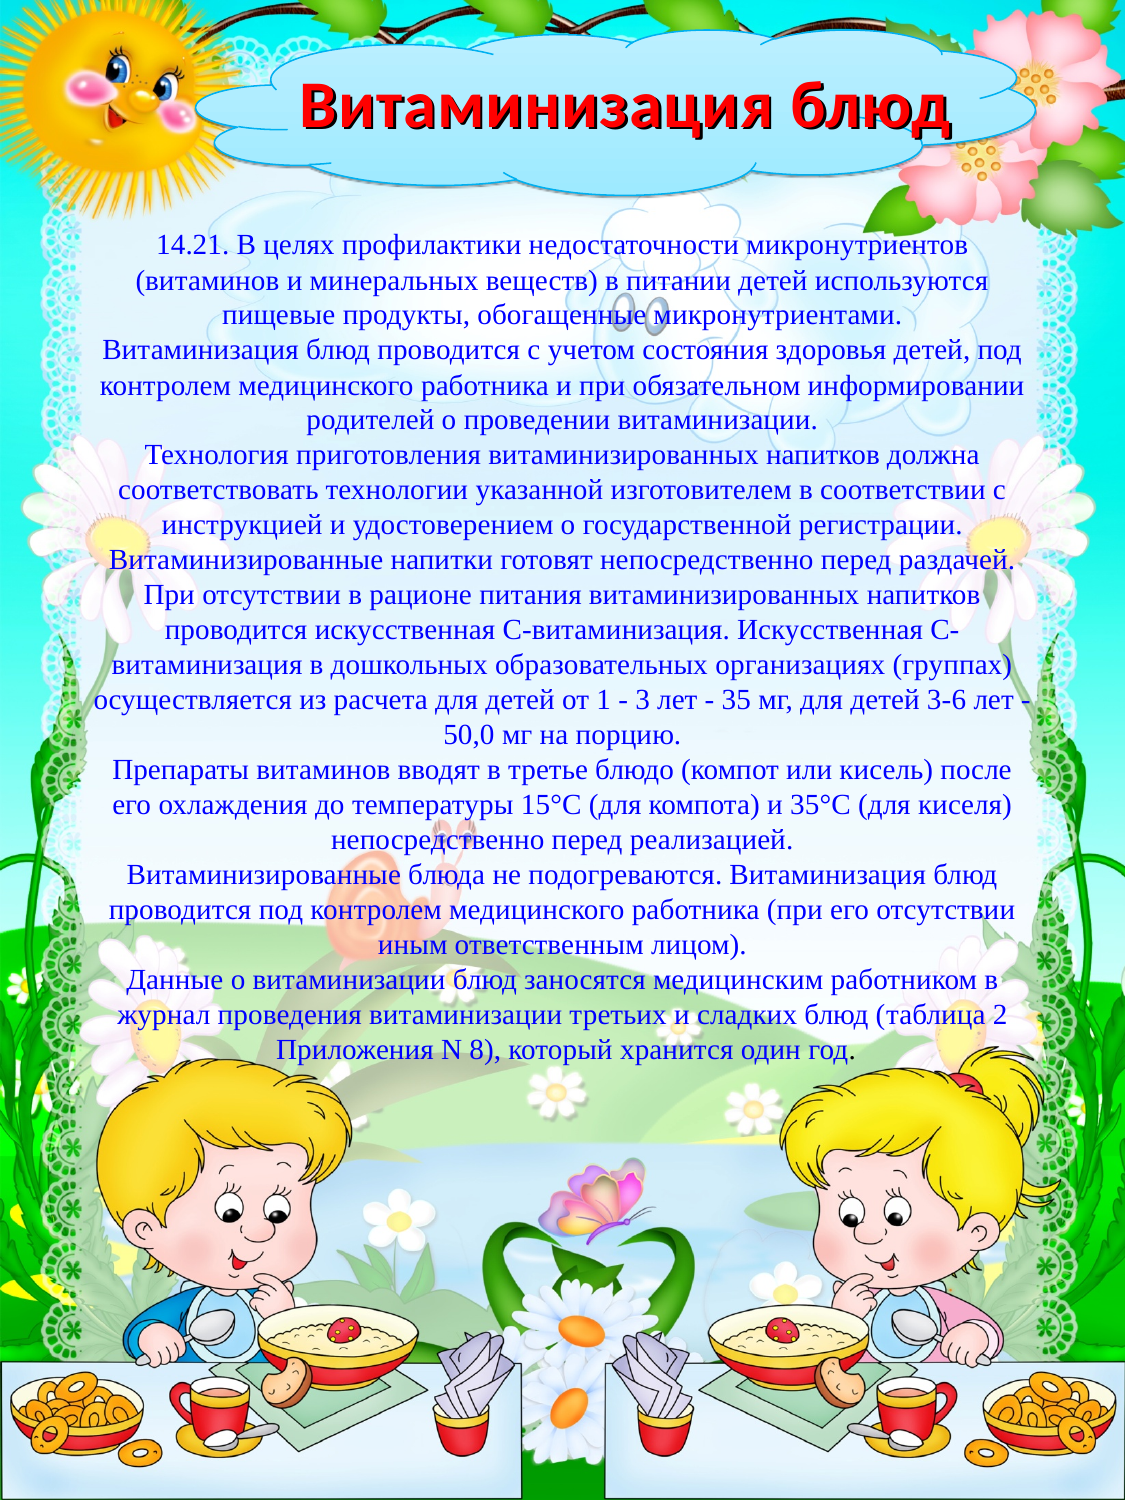

Витаминизация блюд
14.21. В целях профилактики недостаточности микронутриентов (витаминов и минеральных веществ) в питании детей используются пищевые продукты, обогащенные микронутриентами.
Витаминизация блюд проводится с учетом состояния здоровья детей, под контролем медицинского работника и при обязательном информировании родителей о проведении витаминизации.
Технология приготовления витаминизированных напитков должна соответствовать технологии указанной изготовителем в соответствии с инструкцией и удостоверением о государственной регистрации. Витаминизированные напитки готовят непосредственно перед раздачей.
При отсутствии в рационе питания витаминизированных напитков проводится искусственная С-витаминизация. Искусственная С-витаминизация в дошкольных образовательных организациях (группах) осуществляется из расчета для детей от 1 - 3 лет - 35 мг, для детей 3-6 лет - 50,0 мг на порцию.
Препараты витаминов вводят в третье блюдо (компот или кисель) после его охлаждения до температуры 15°С (для компота) и 35°С (для киселя) непосредственно перед реализацией.
Витаминизированные блюда не подогреваются. Витаминизация блюд проводится под контролем медицинского работника (при его отсутствии иным ответственным лицом).
Данные о витаминизации блюд заносятся медицинским работником в журнал проведения витаминизации третьих и сладких блюд (таблица 2 Приложения N 8), который хранится один год.
#